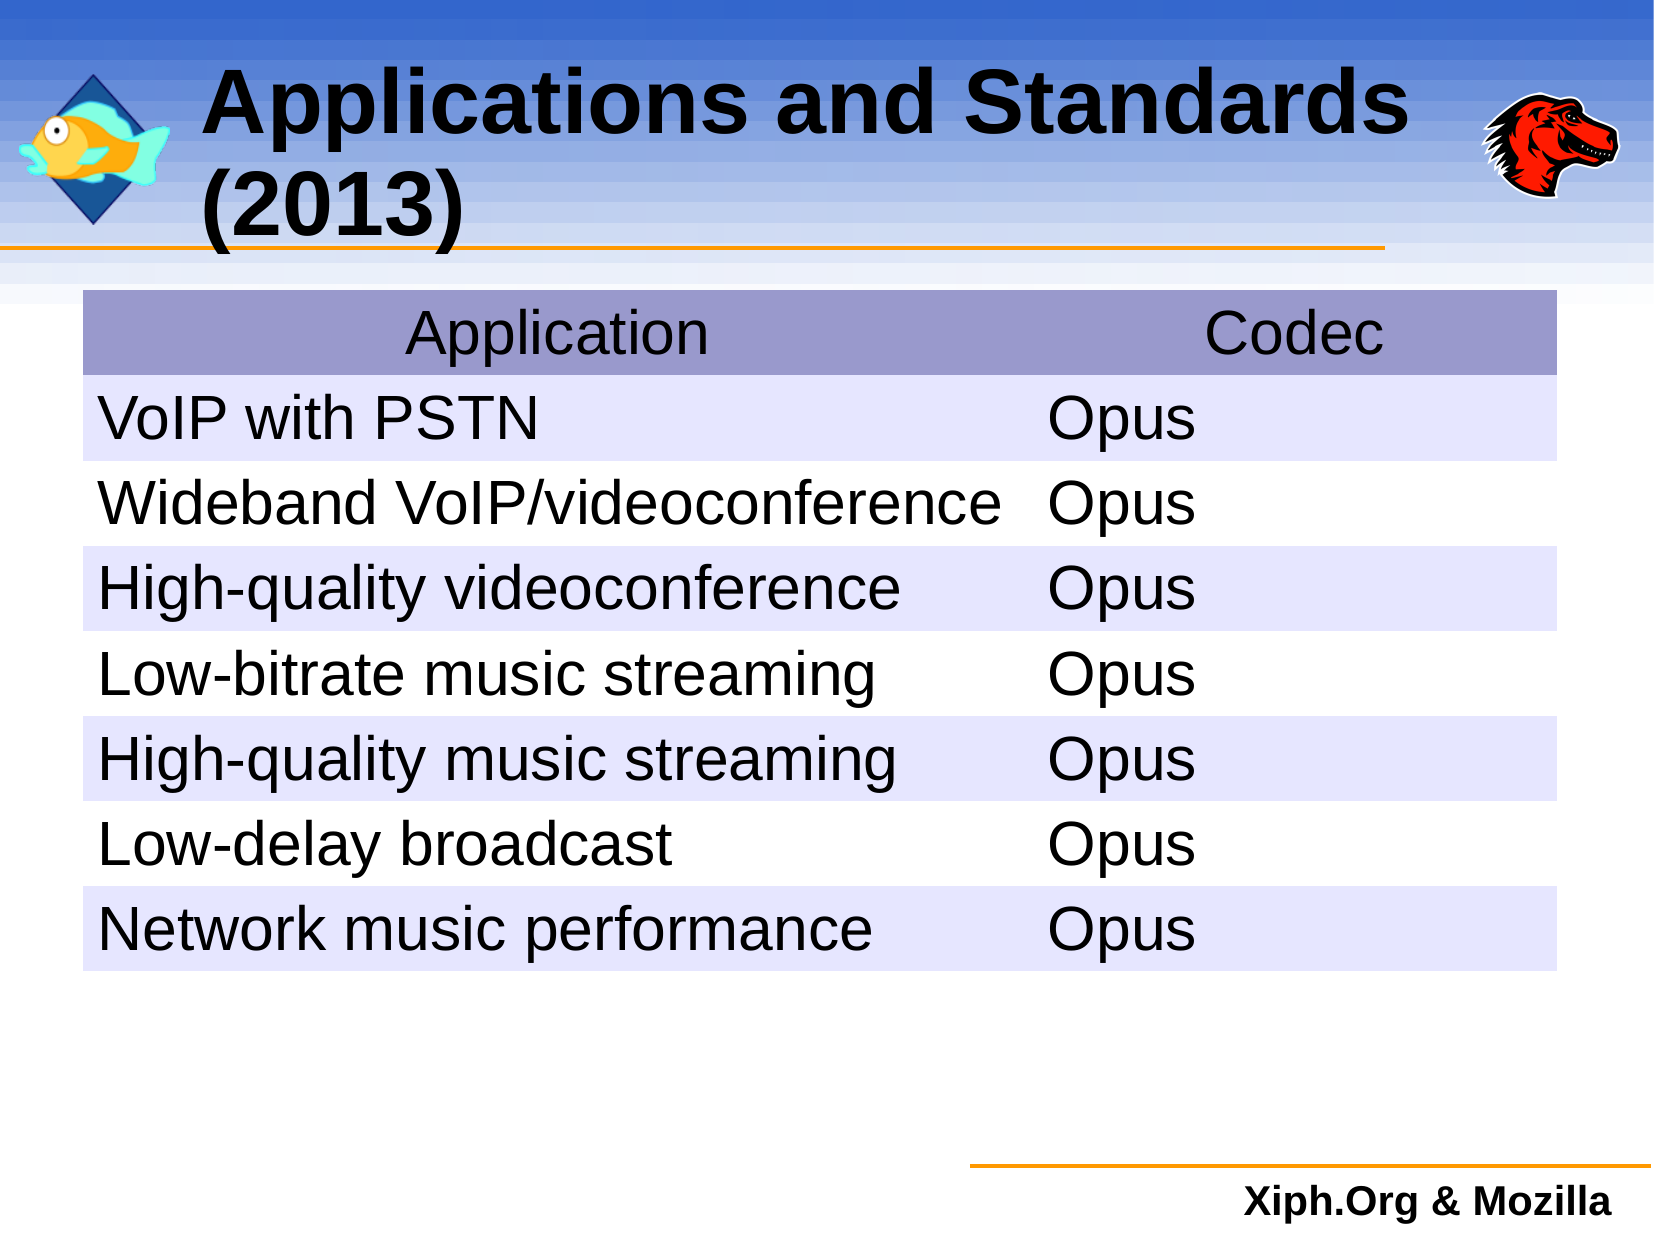

# Applications and Standards (2013)
| Application | Codec |
| --- | --- |
| VoIP with PSTN | Opus |
| Wideband VoIP/videoconference | Opus |
| High-quality videoconference | Opus |
| Low-bitrate music streaming | Opus |
| High-quality music streaming | Opus |
| Low-delay broadcast | Opus |
| Network music performance | Opus |